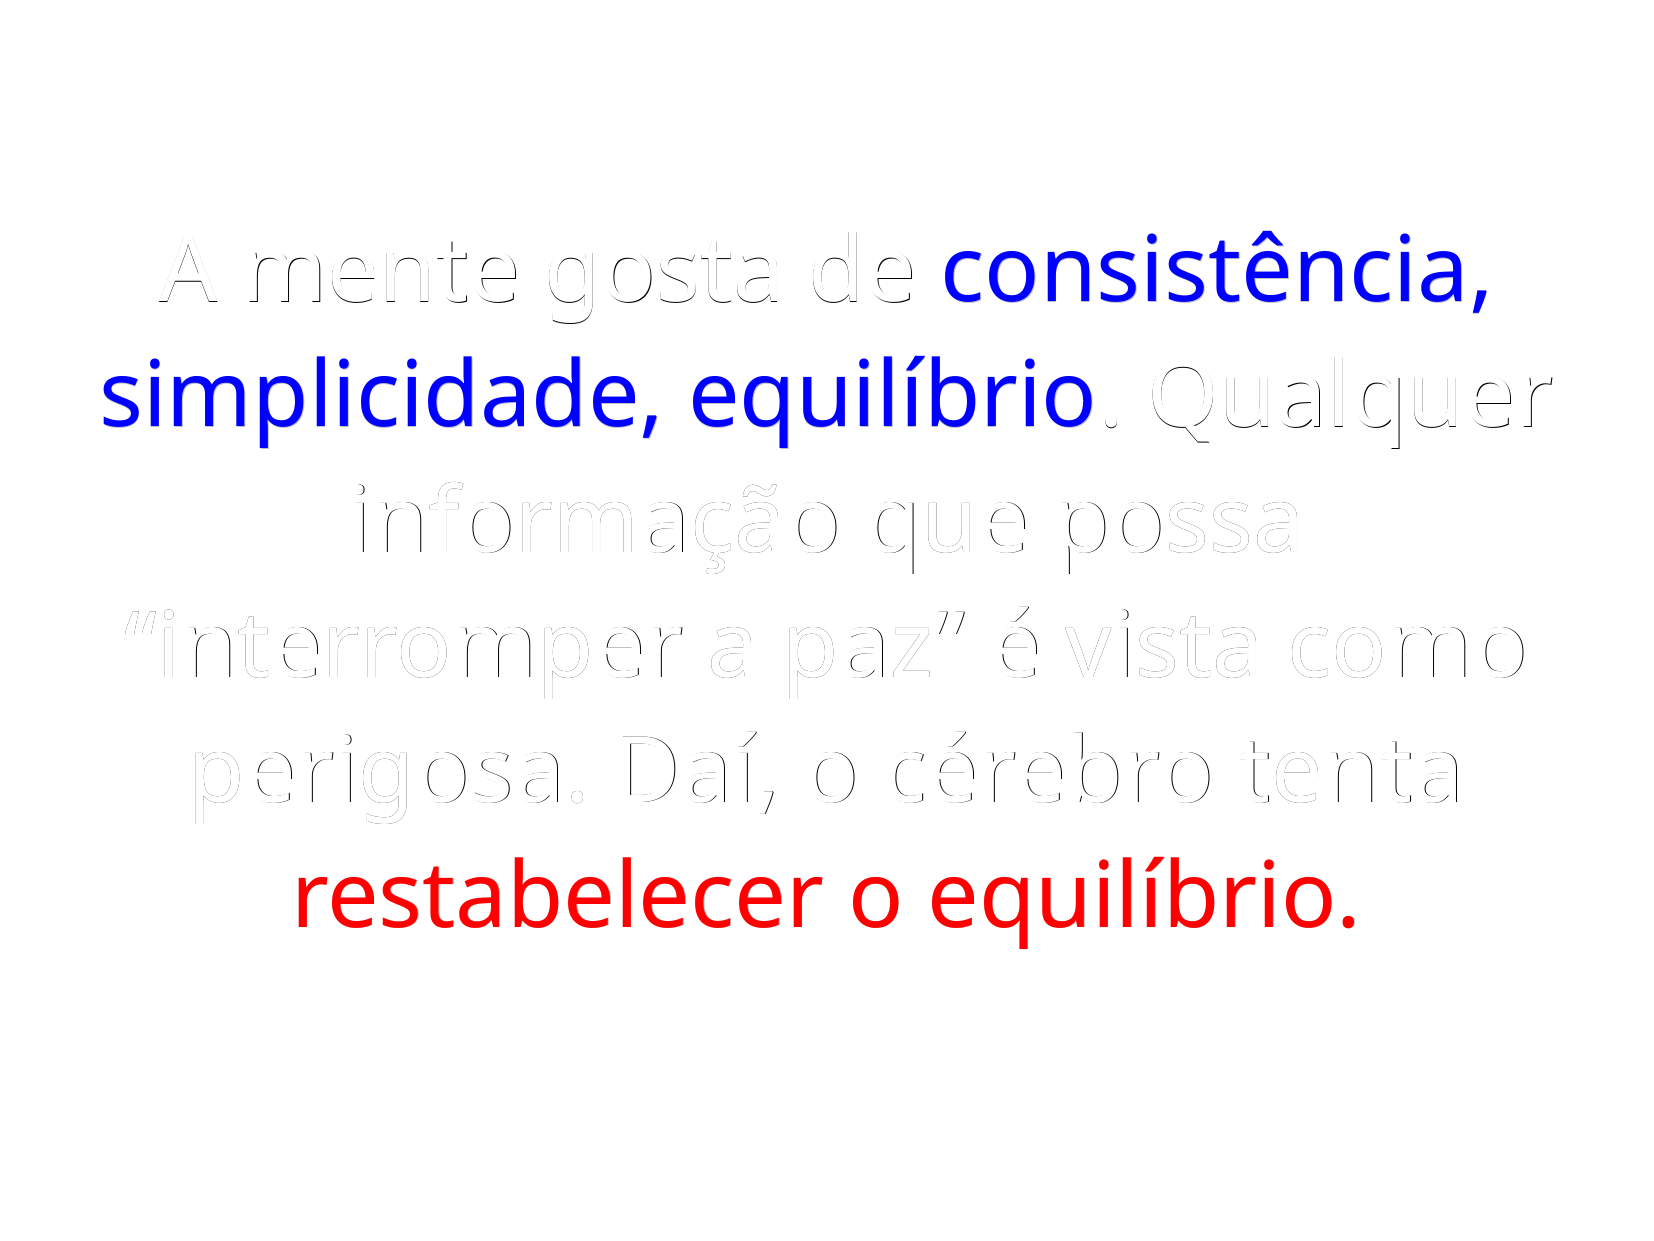

# A mente gosta de consistência, simplicidade, equilíbrio. Qualquer informação que possa “interromper a paz” é vista como perigosa. Daí, o cérebro tenta restabelecer o equilíbrio.